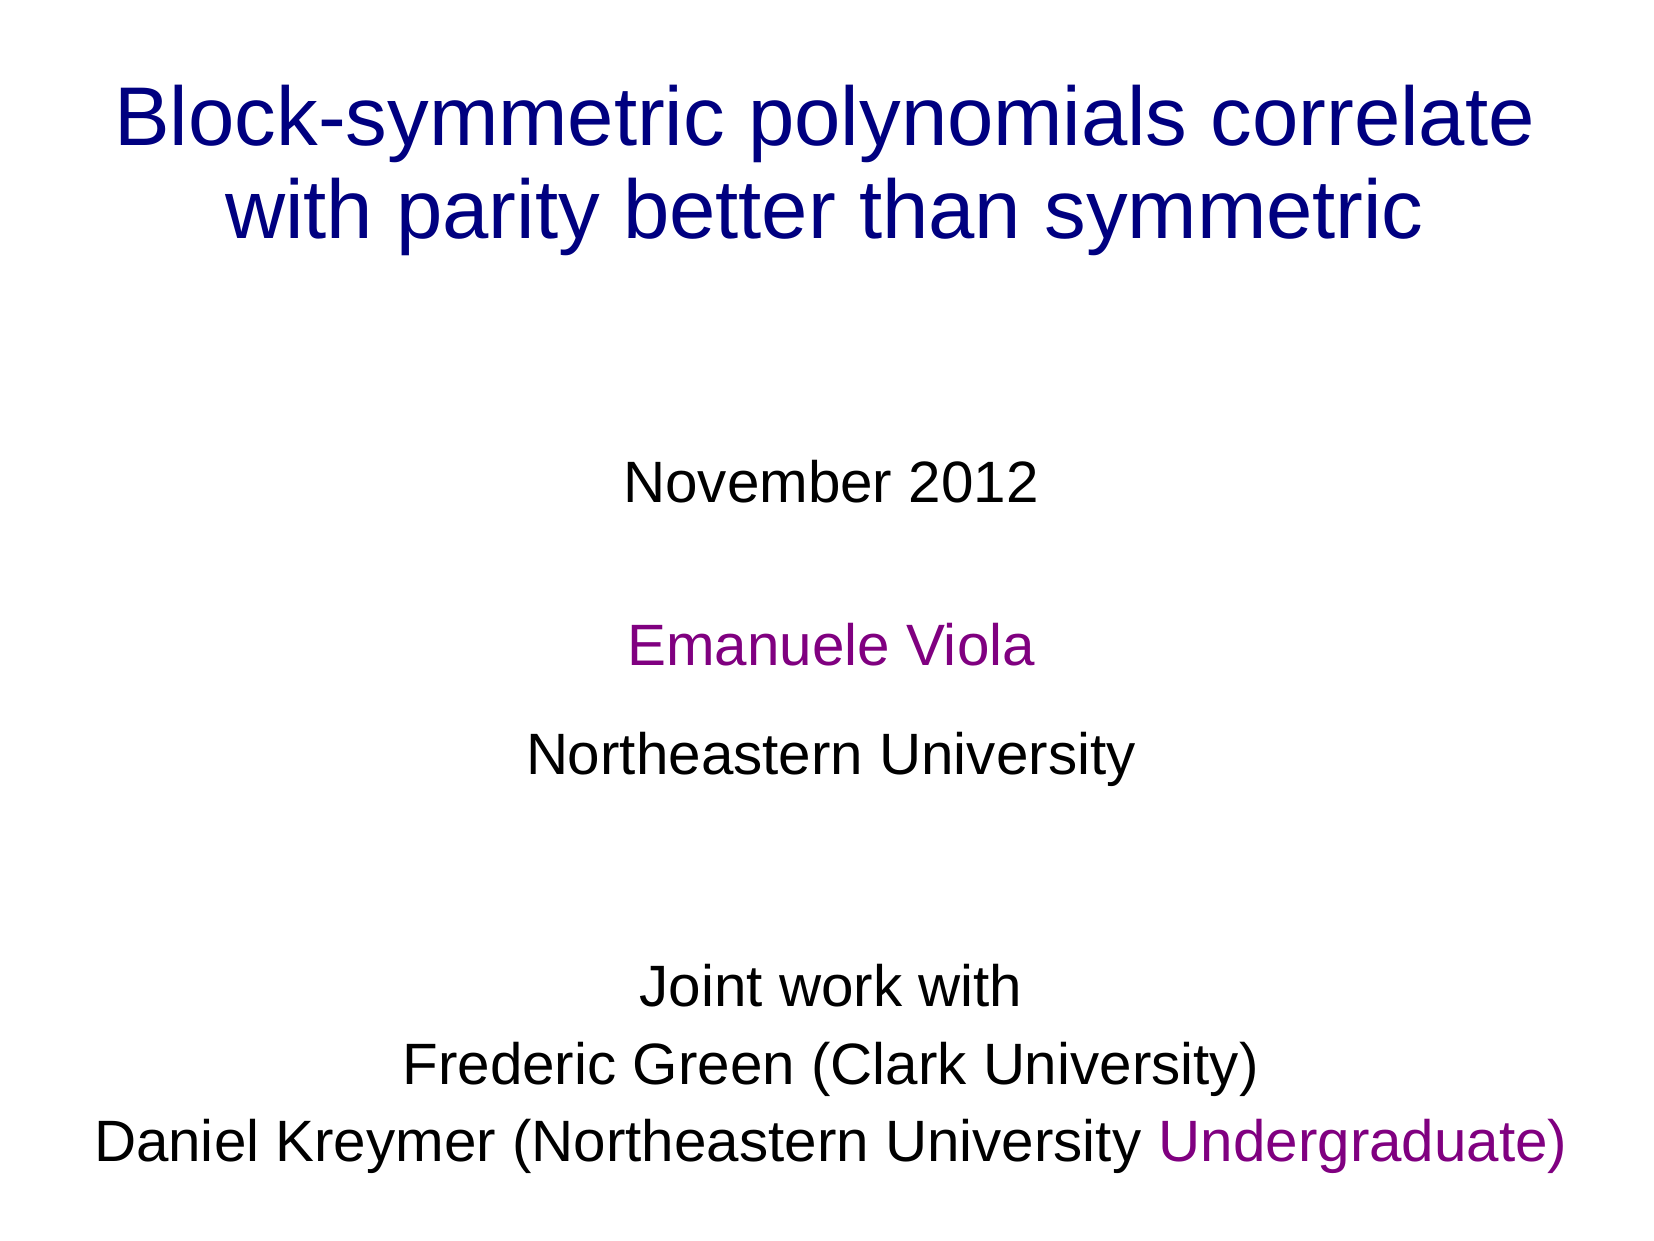

# Block-symmetric polynomials correlate with parity better than symmetric
November 2012
Emanuele Viola
Northeastern University
Joint work with
Frederic Green (Clark University)
Daniel Kreymer (Northeastern University Undergraduate)